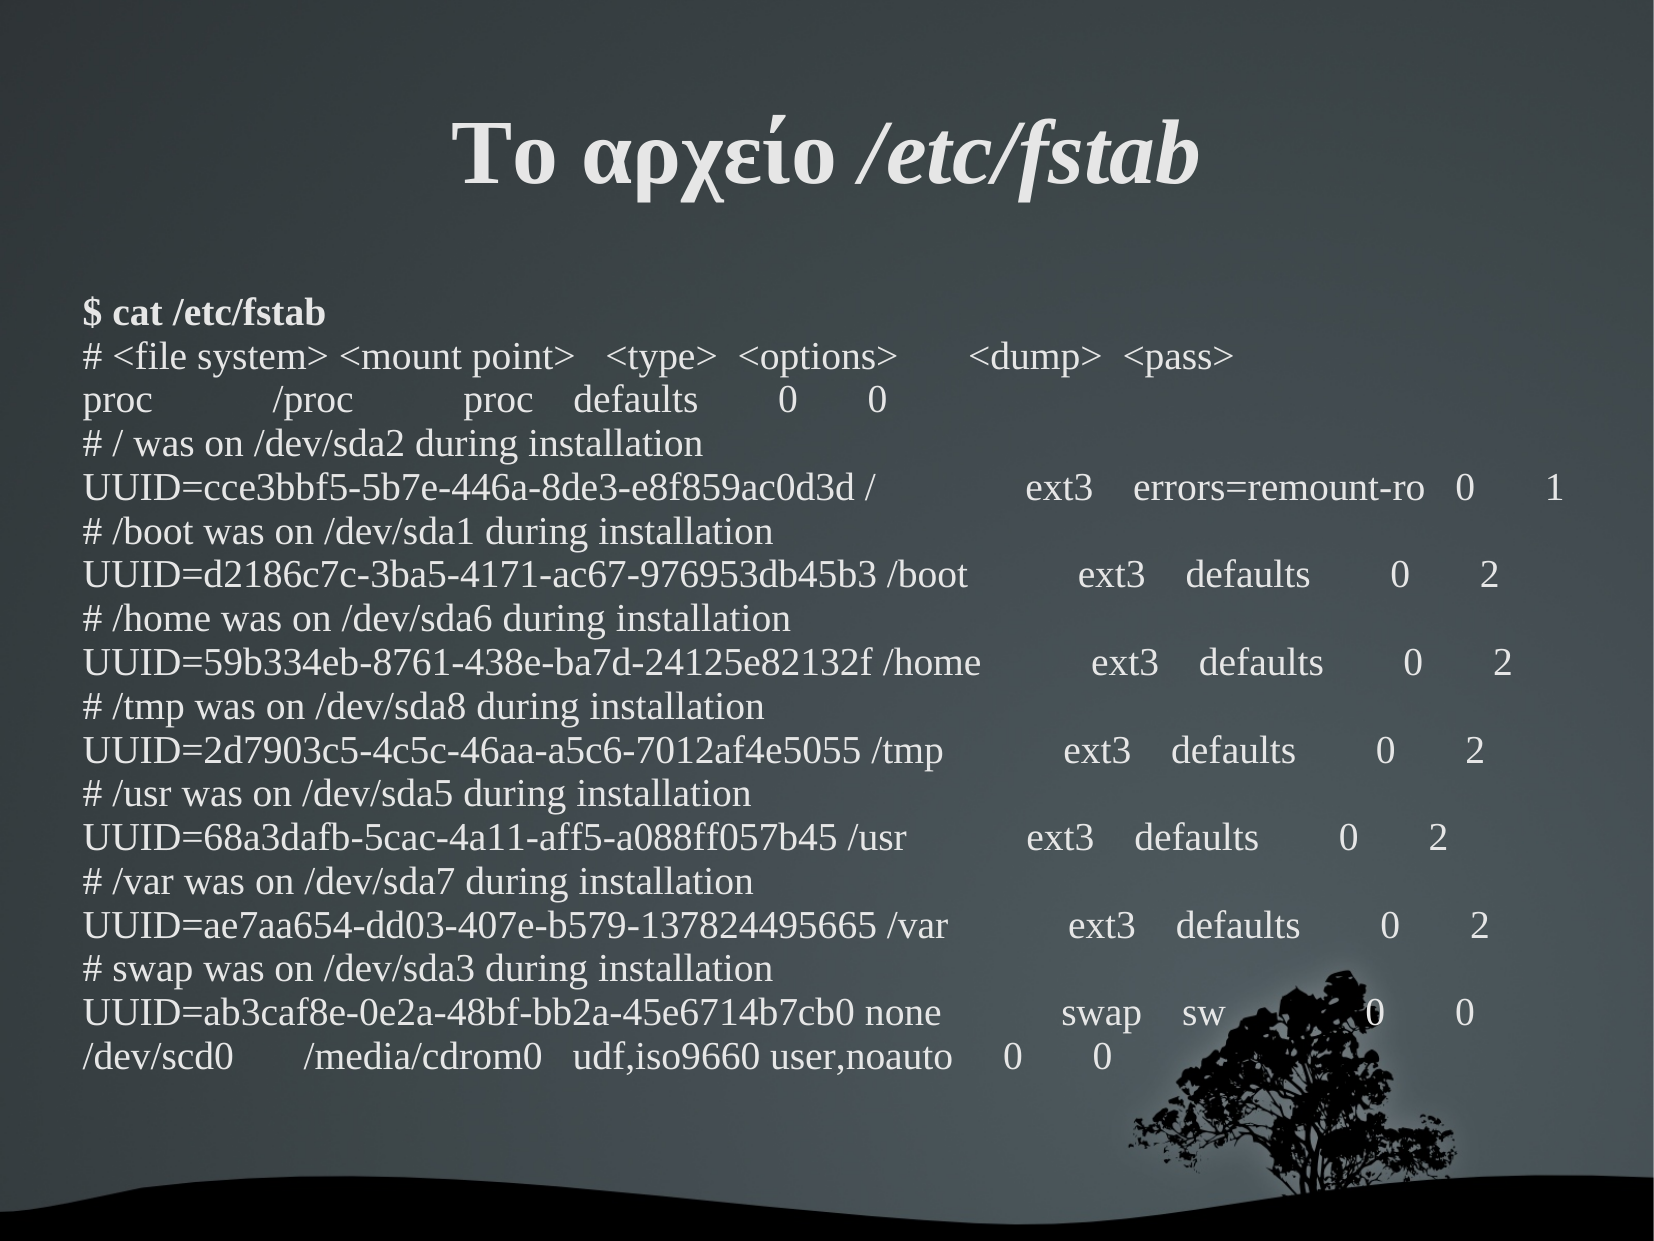

Το αρχείο /etc/fstab
# $ cat /etc/fstab
# <file system> <mount point> <type> <options> <dump> <pass>
proc /proc proc defaults 0 0
# / was on /dev/sda2 during installation
UUID=cce3bbf5-5b7e-446a-8de3-e8f859ac0d3d / ext3 errors=remount-ro 0 1
# /boot was on /dev/sda1 during installation
UUID=d2186c7c-3ba5-4171-ac67-976953db45b3 /boot ext3 defaults 0 2
# /home was on /dev/sda6 during installation
UUID=59b334eb-8761-438e-ba7d-24125e82132f /home ext3 defaults 0 2
# /tmp was on /dev/sda8 during installation
UUID=2d7903c5-4c5c-46aa-a5c6-7012af4e5055 /tmp ext3 defaults 0 2
# /usr was on /dev/sda5 during installation
UUID=68a3dafb-5cac-4a11-aff5-a088ff057b45 /usr ext3 defaults 0 2
# /var was on /dev/sda7 during installation
UUID=ae7aa654-dd03-407e-b579-137824495665 /var ext3 defaults 0 2
# swap was on /dev/sda3 during installation
UUID=ab3caf8e-0e2a-48bf-bb2a-45e6714b7cb0 none swap sw 0 0
/dev/scd0 /media/cdrom0 udf,iso9660 user,noauto 0 0